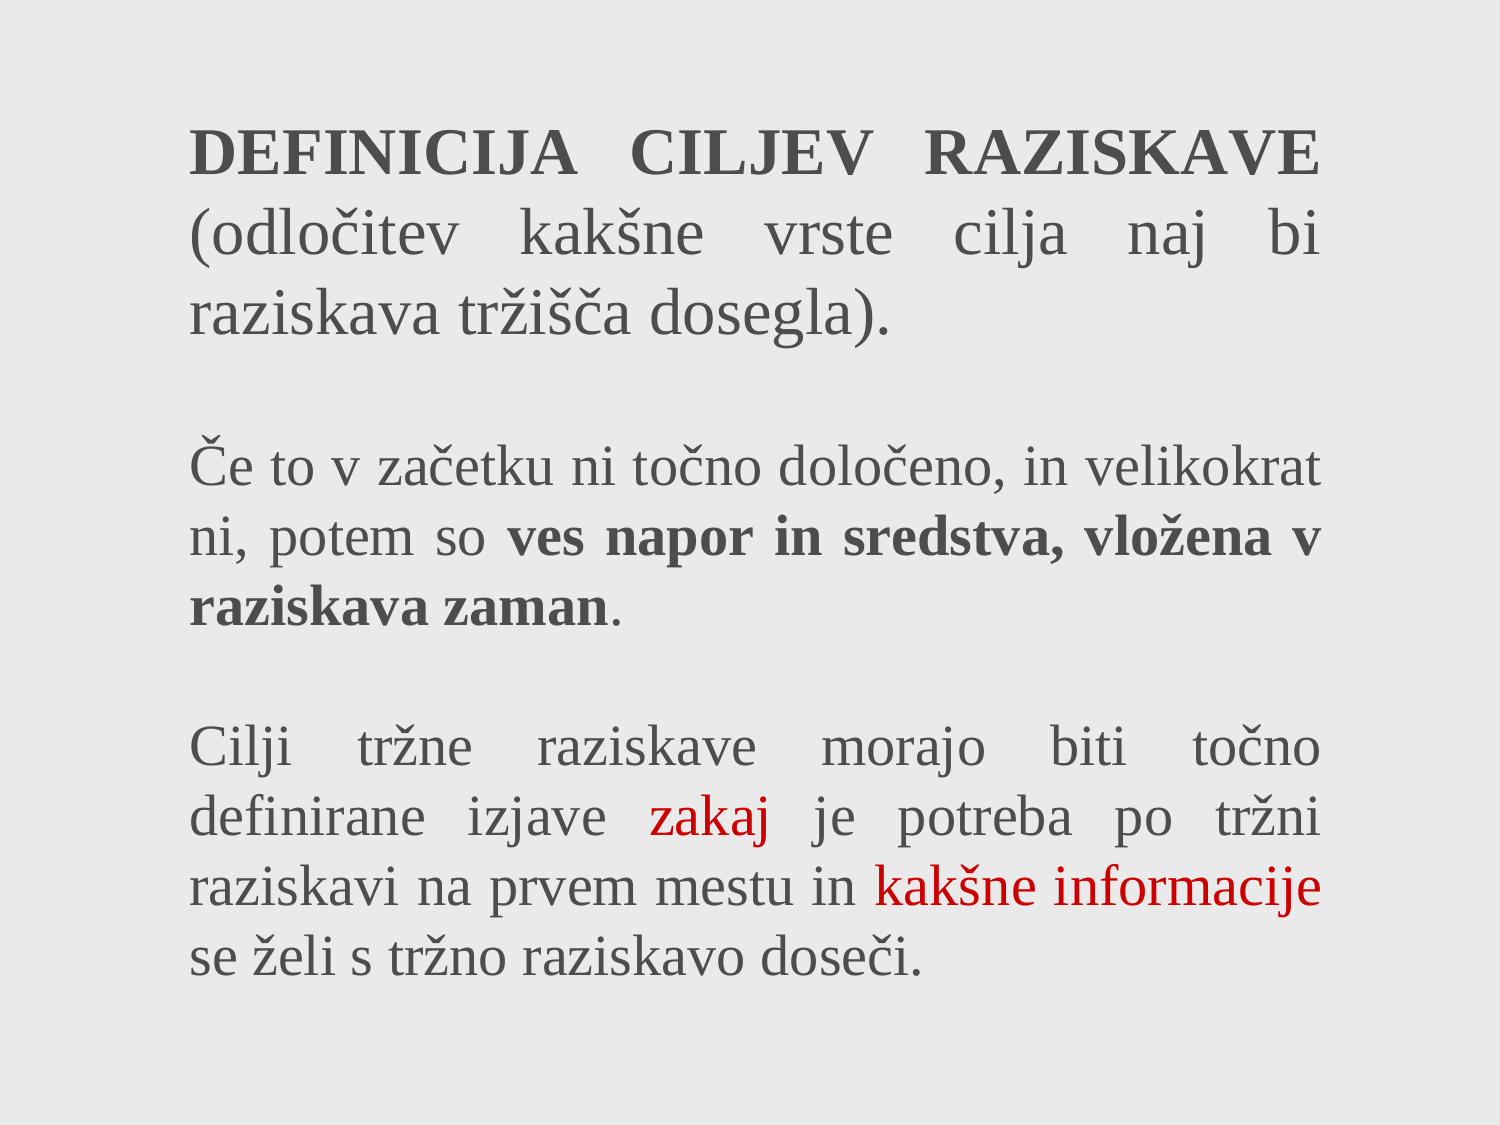

DEFINICIJA CILJEV RAZISKAVE (odločitev kakšne vrste cilja naj bi raziskava tržišča dosegla).
Če to v začetku ni točno določeno, in velikokrat ni, potem so ves napor in sredstva, vložena v raziskava zaman.
Cilji tržne raziskave morajo biti točno definirane izjave zakaj je potreba po tržni raziskavi na prvem mestu in kakšne informacije se želi s tržno raziskavo doseči.